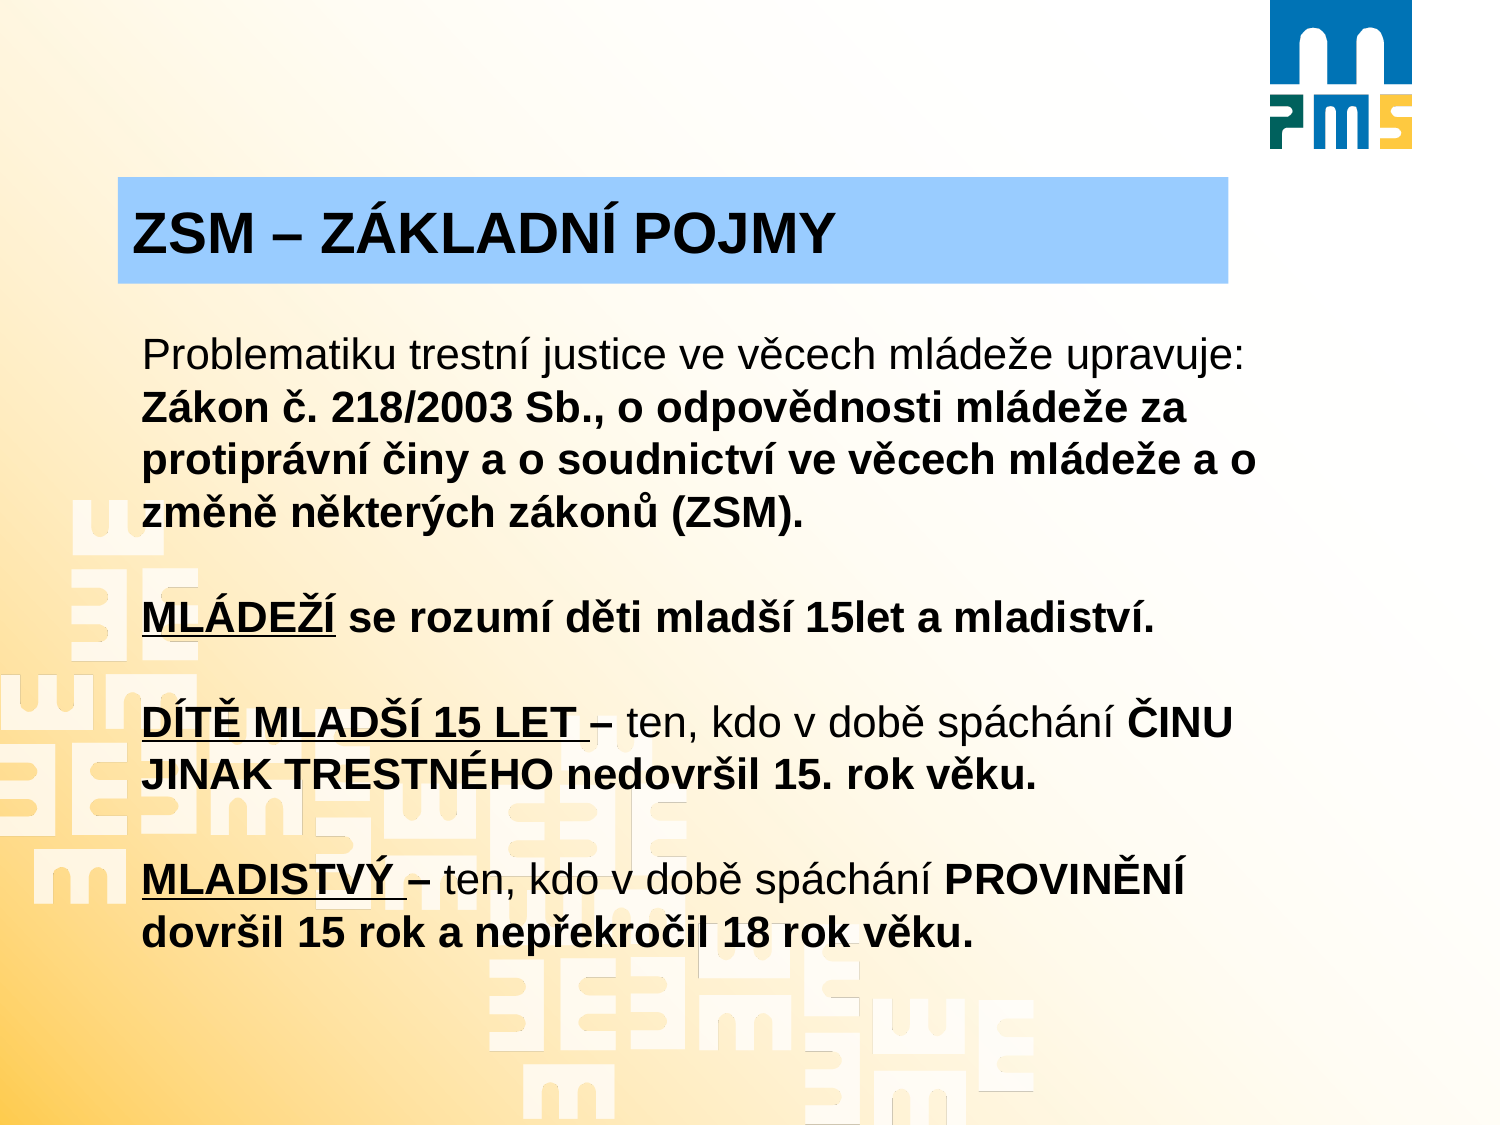

# ZSM – ZÁKLADNÍ POJMY
Problematiku trestní justice ve věcech mládeže upravuje:
Zákon č. 218/2003 Sb., o odpovědnosti mládeže za protiprávní činy a o soudnictví ve věcech mládeže a o změně některých zákonů (ZSM).
MLÁDEŽÍ se rozumí děti mladší 15let a mladiství.
DÍTĚ MLADŠÍ 15 LET – ten, kdo v době spáchání ČINU JINAK TRESTNÉHO nedovršil 15. rok věku.
MLADISTVÝ – ten, kdo v době spáchání PROVINĚNÍ dovršil 15 rok a nepřekročil 18 rok věku.